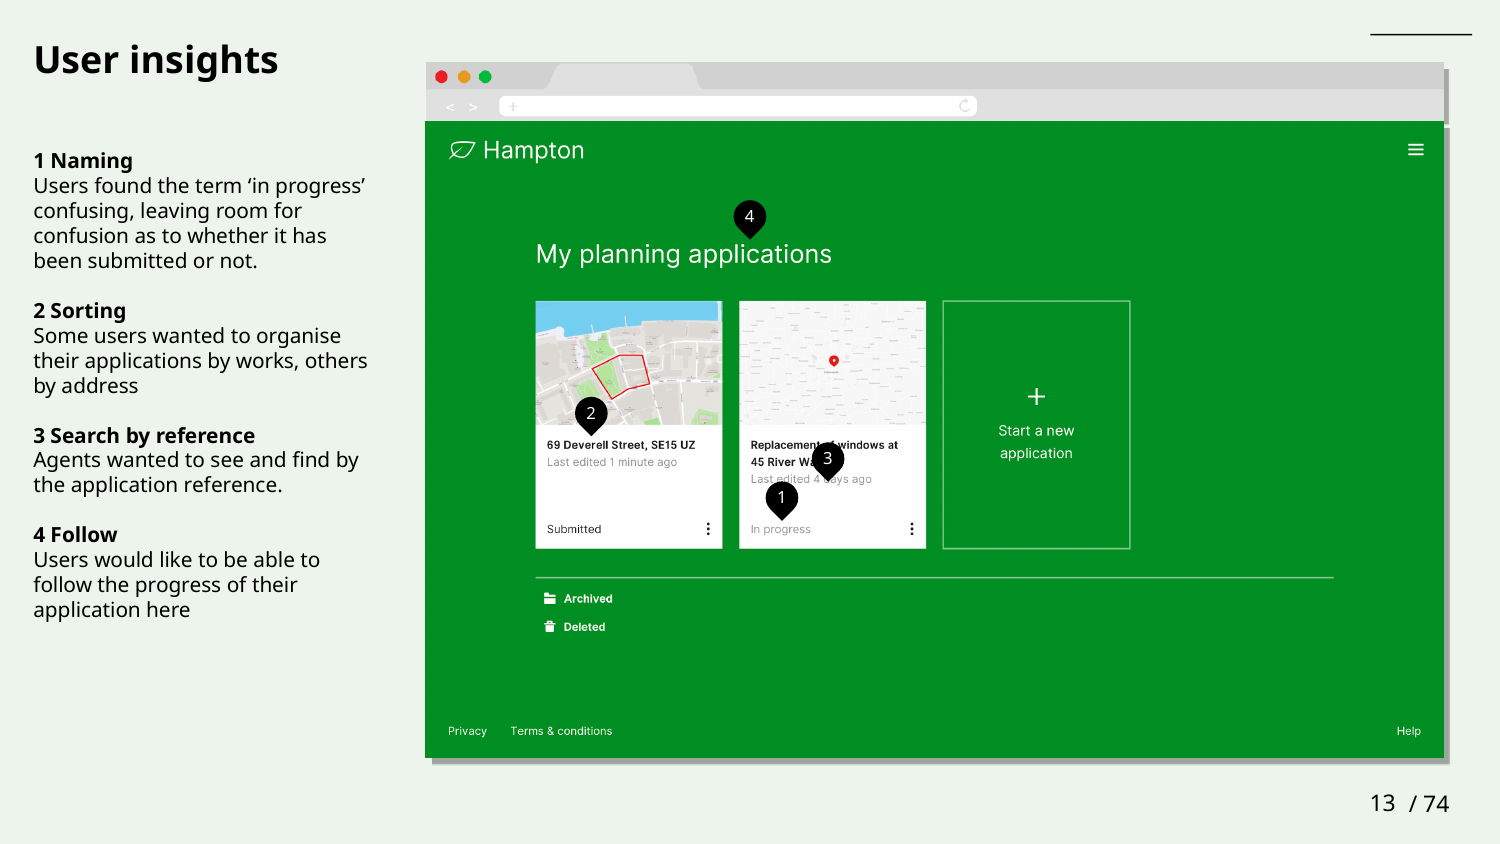

# User insights
1 Naming
Users found the term ‘in progress’ confusing, leaving room for confusion as to whether it has been submitted or not.
2 Sorting
Some users wanted to organise their applications by works, others by address
3 Search by reference
Agents wanted to see and find by the application reference.
4 Follow
Users would like to be able to follow the progress of their application here
4
2
3
1